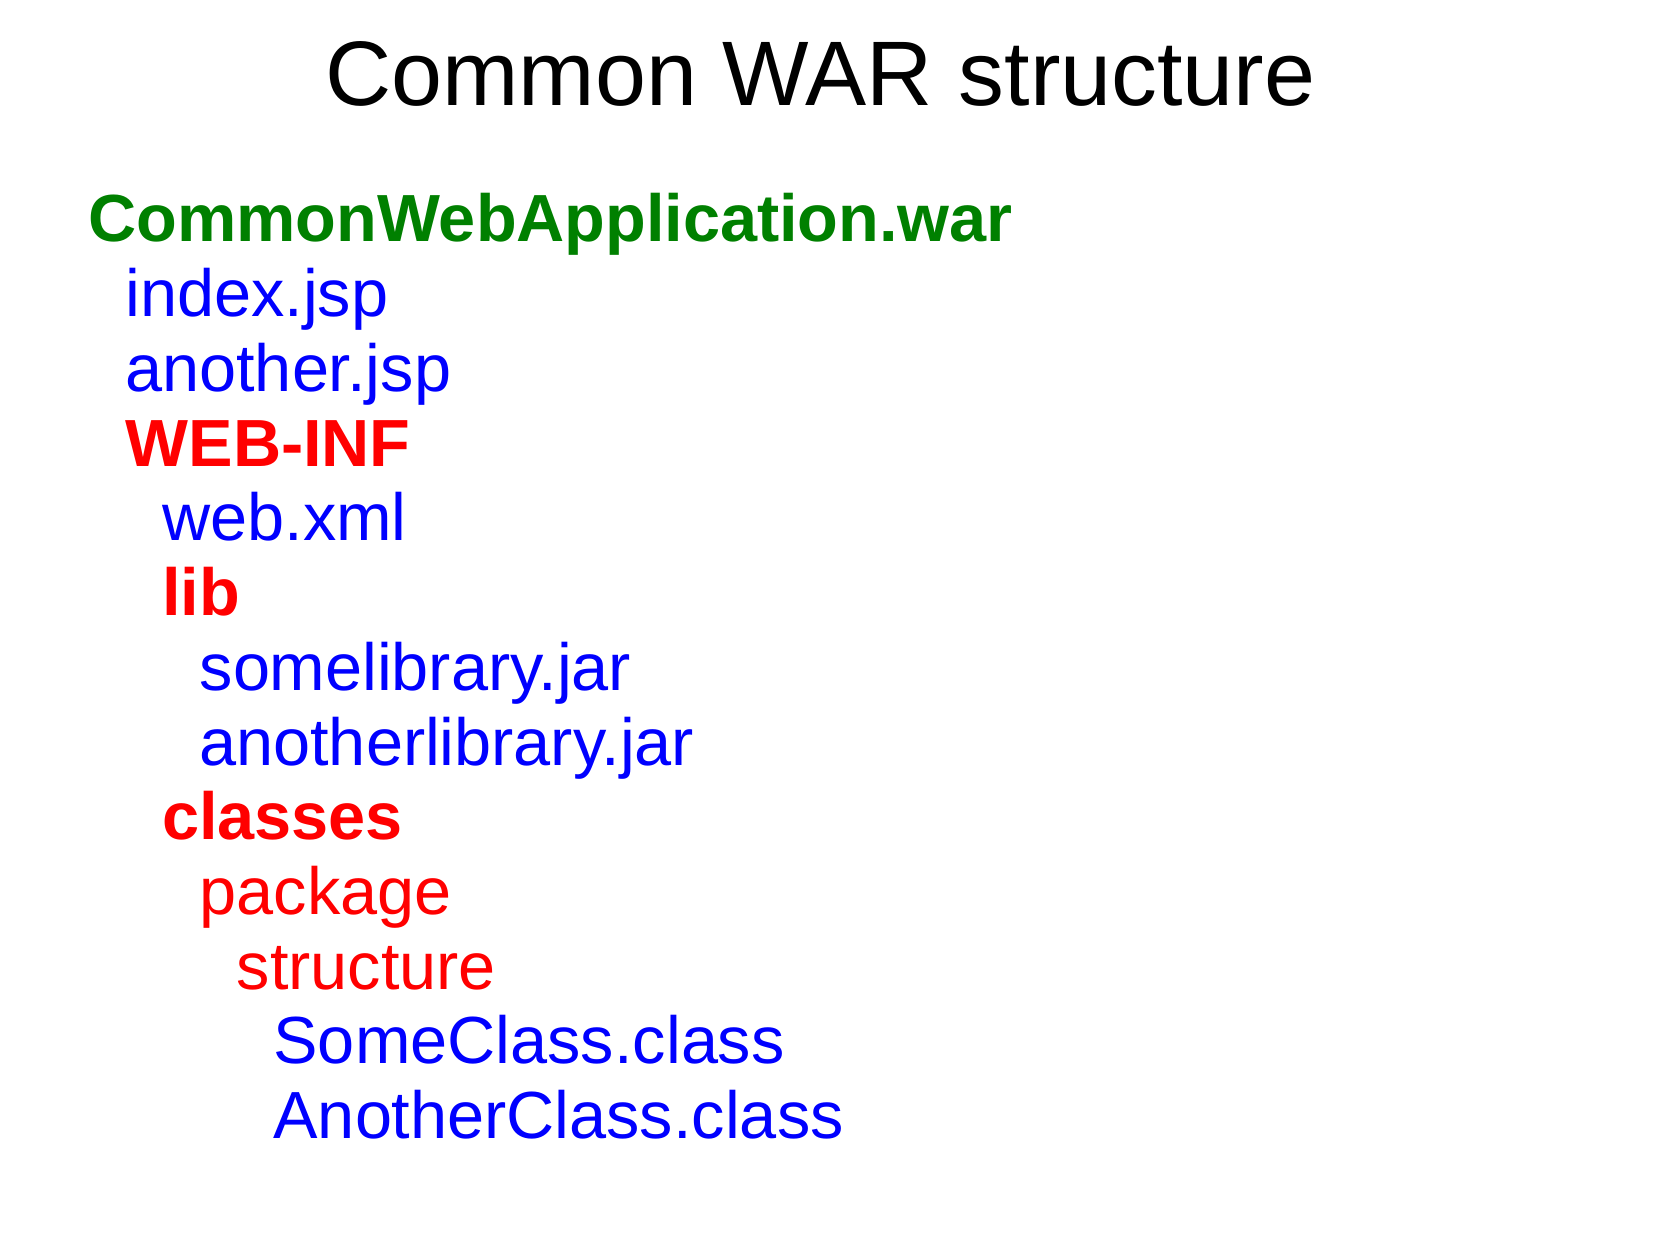

# Common WAR structure
CommonWebApplication.war
 index.jsp
 another.jsp
 WEB-INF
 web.xml
 lib
 somelibrary.jar
 anotherlibrary.jar
 classes
 package
 structure
 SomeClass.class
 AnotherClass.class